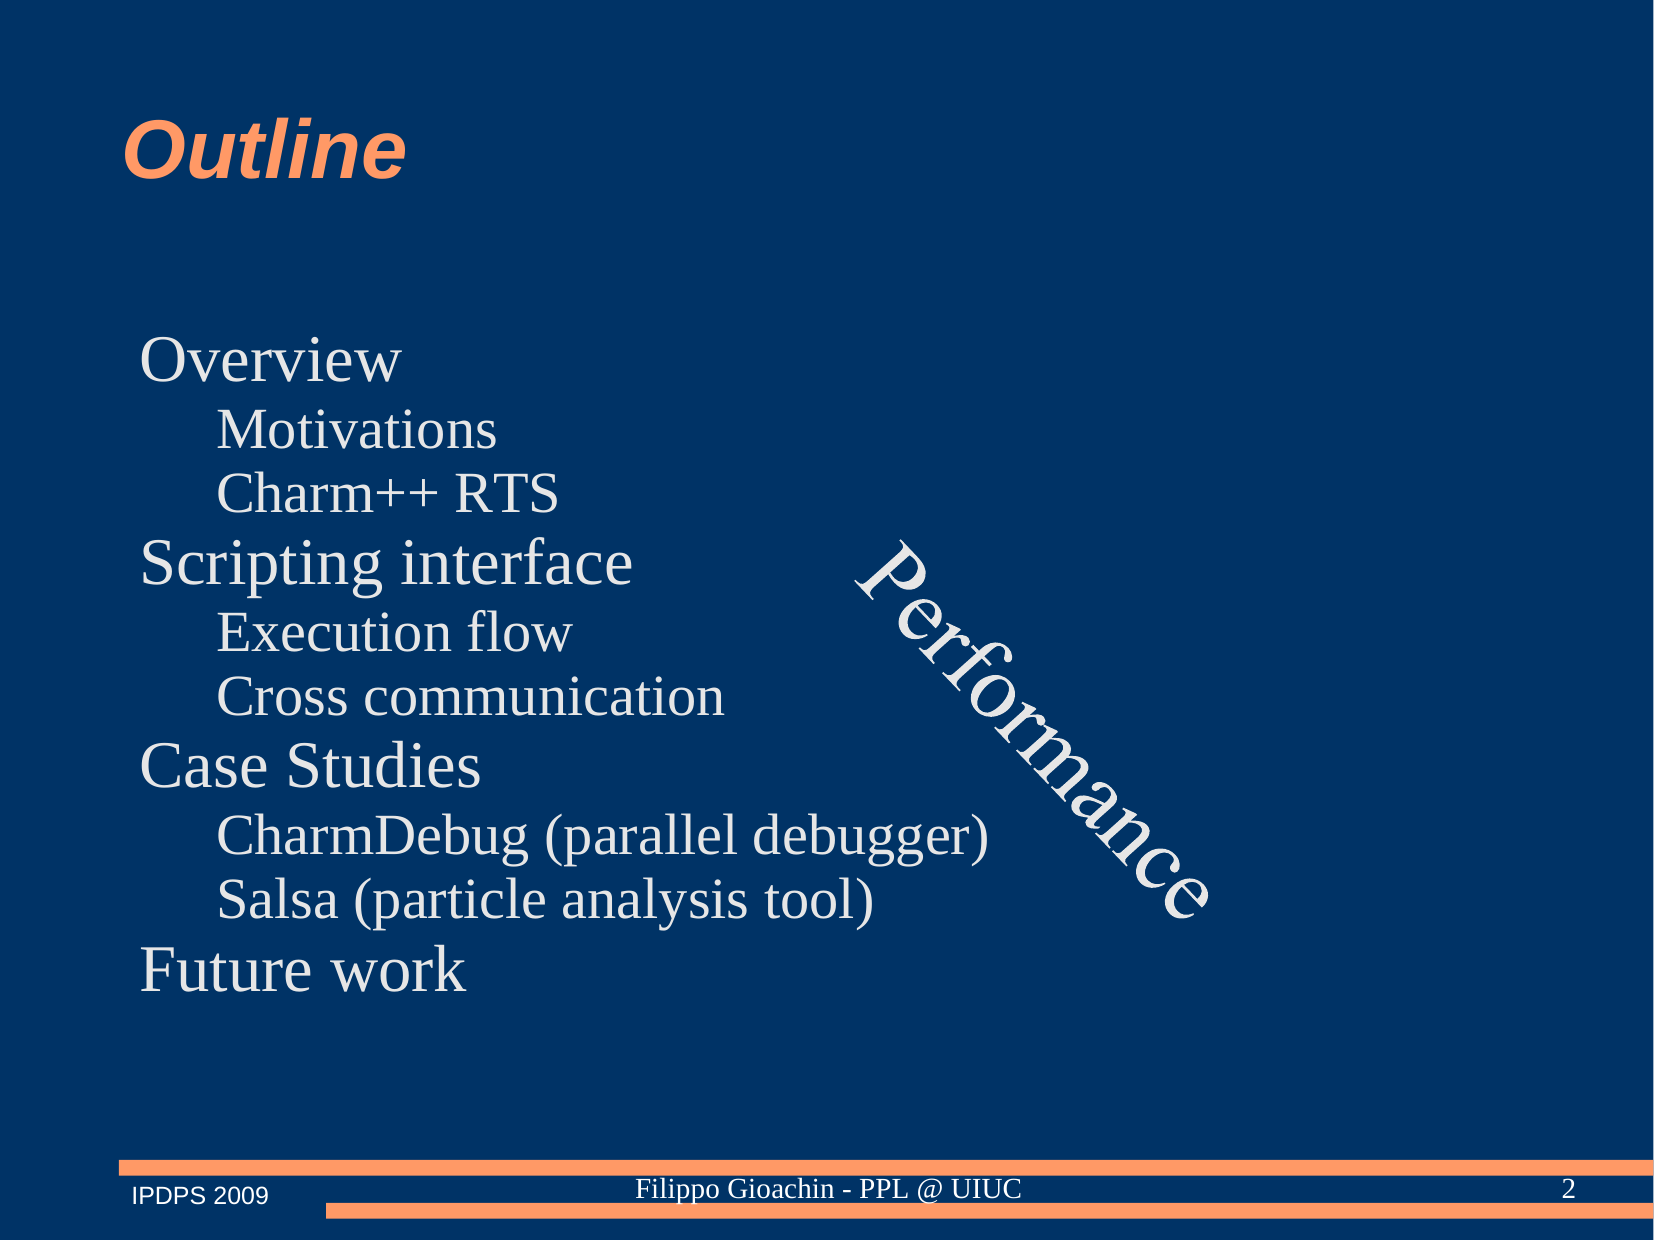

# Outline
Overview
Motivations
Charm++ RTS
Scripting interface
Execution flow
Cross communication
Case Studies
CharmDebug (parallel debugger)
Salsa (particle analysis tool)
Future work
2
Filippo Gioachin - PPL @ UIUC